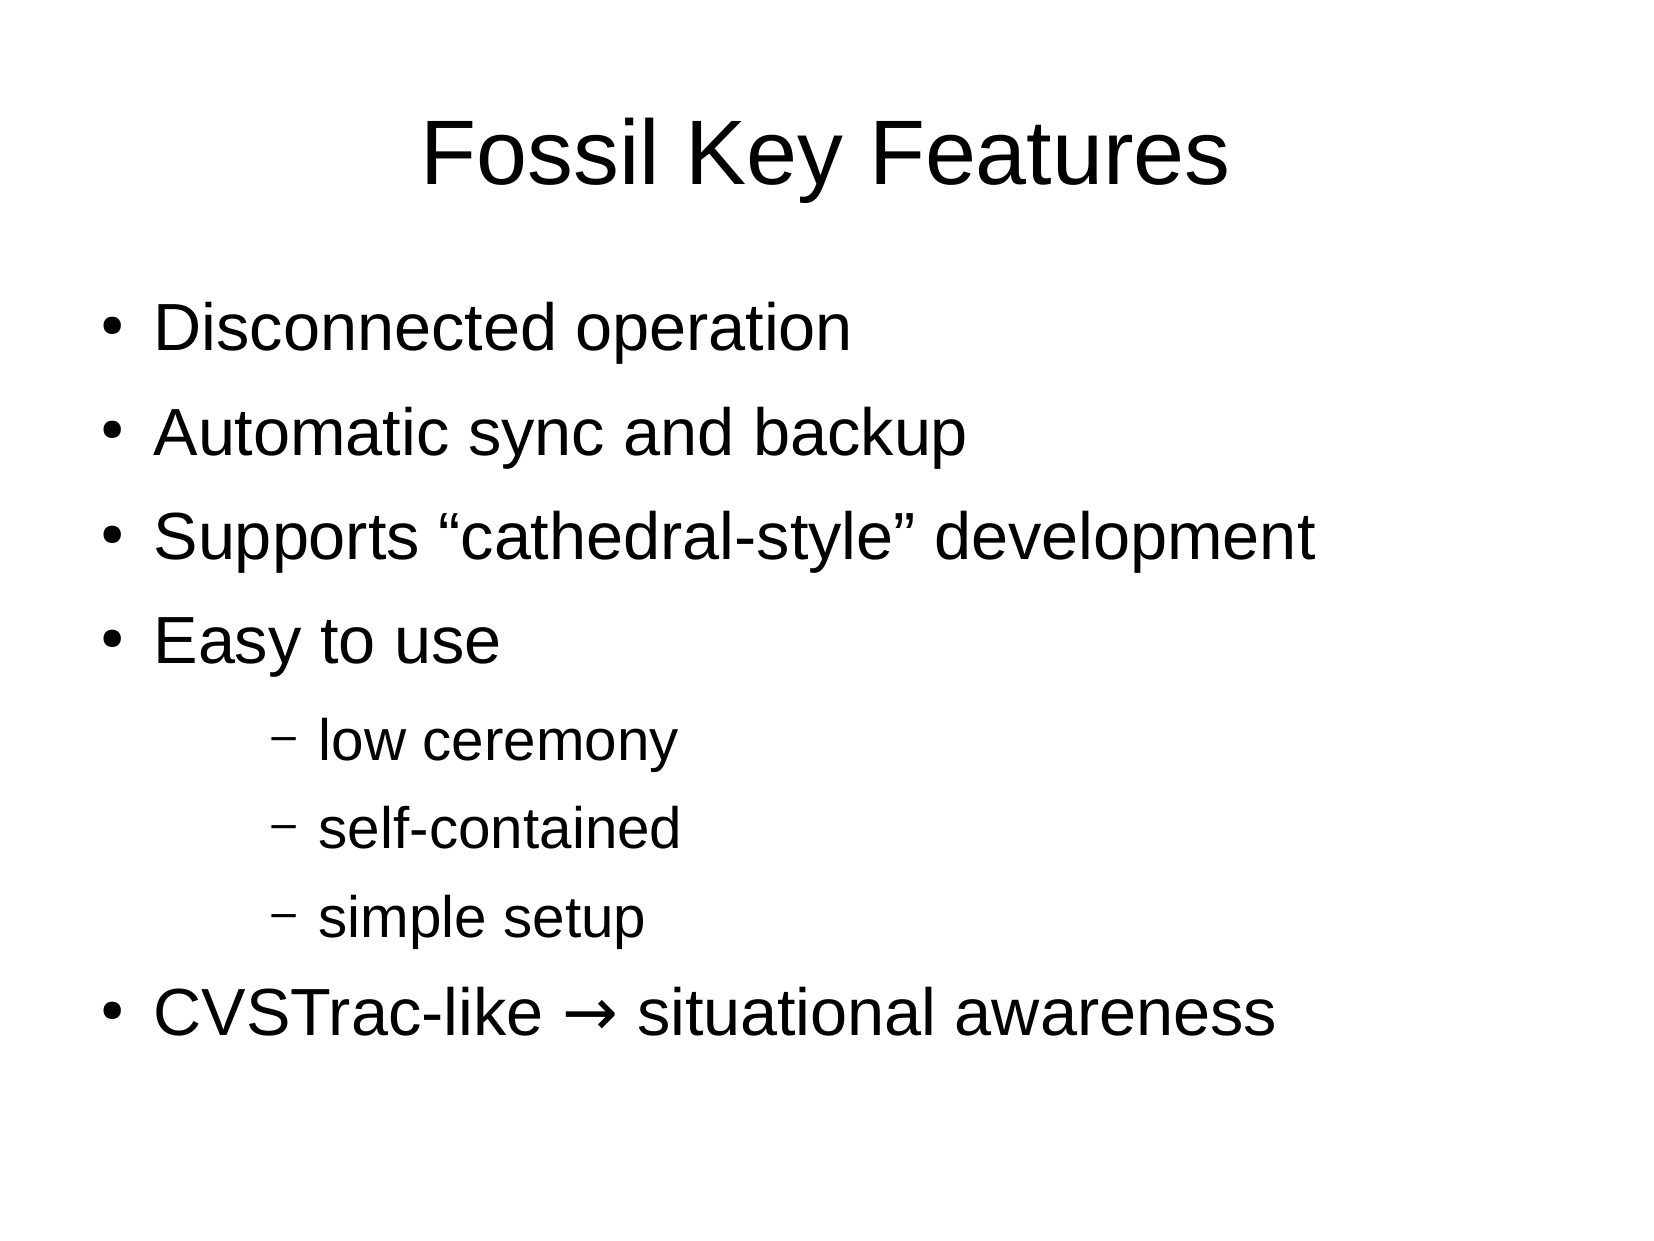

# Fossil Key Features
Disconnected operation
Automatic sync and backup
Supports “cathedral-style” development
Easy to use
low ceremony
self-contained
simple setup
CVSTrac-like → situational awareness